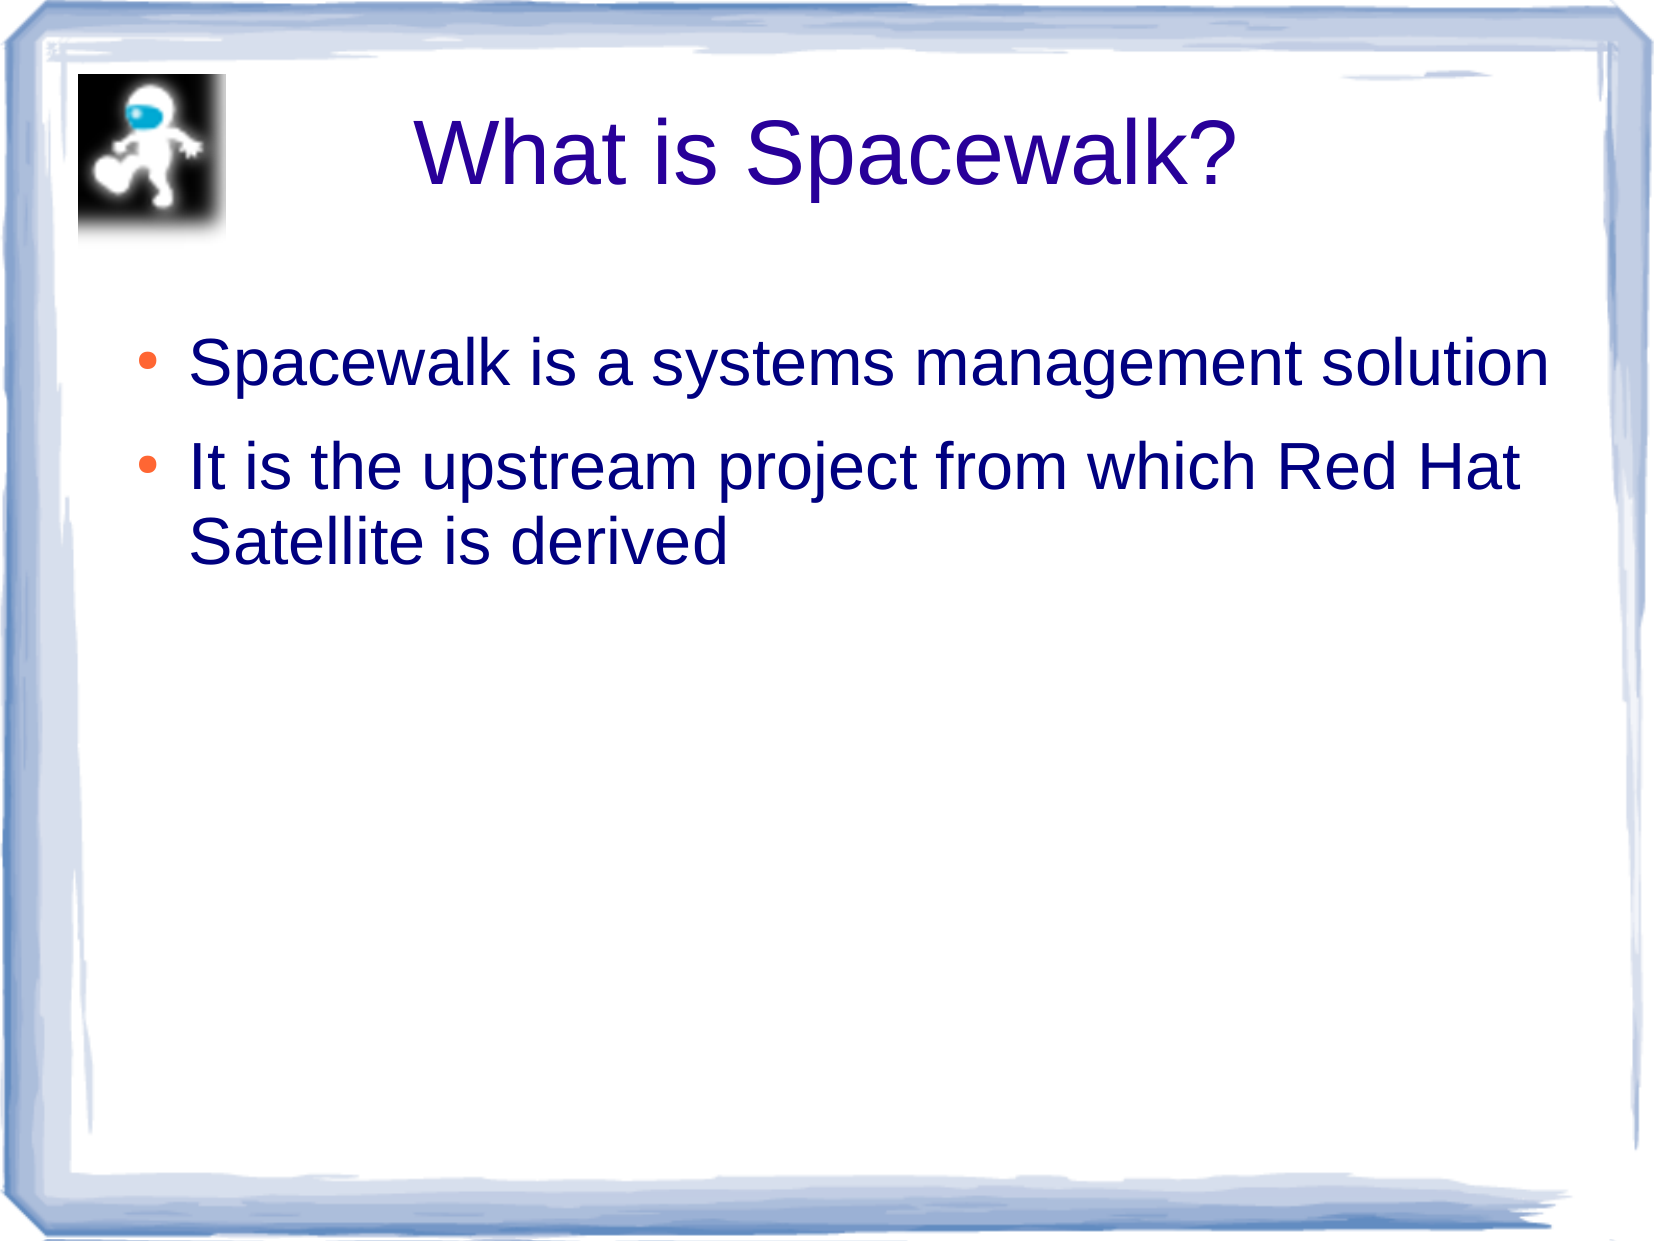

# What is Spacewalk?
Spacewalk is a systems management solution
It is the upstream project from which Red Hat Satellite is derived